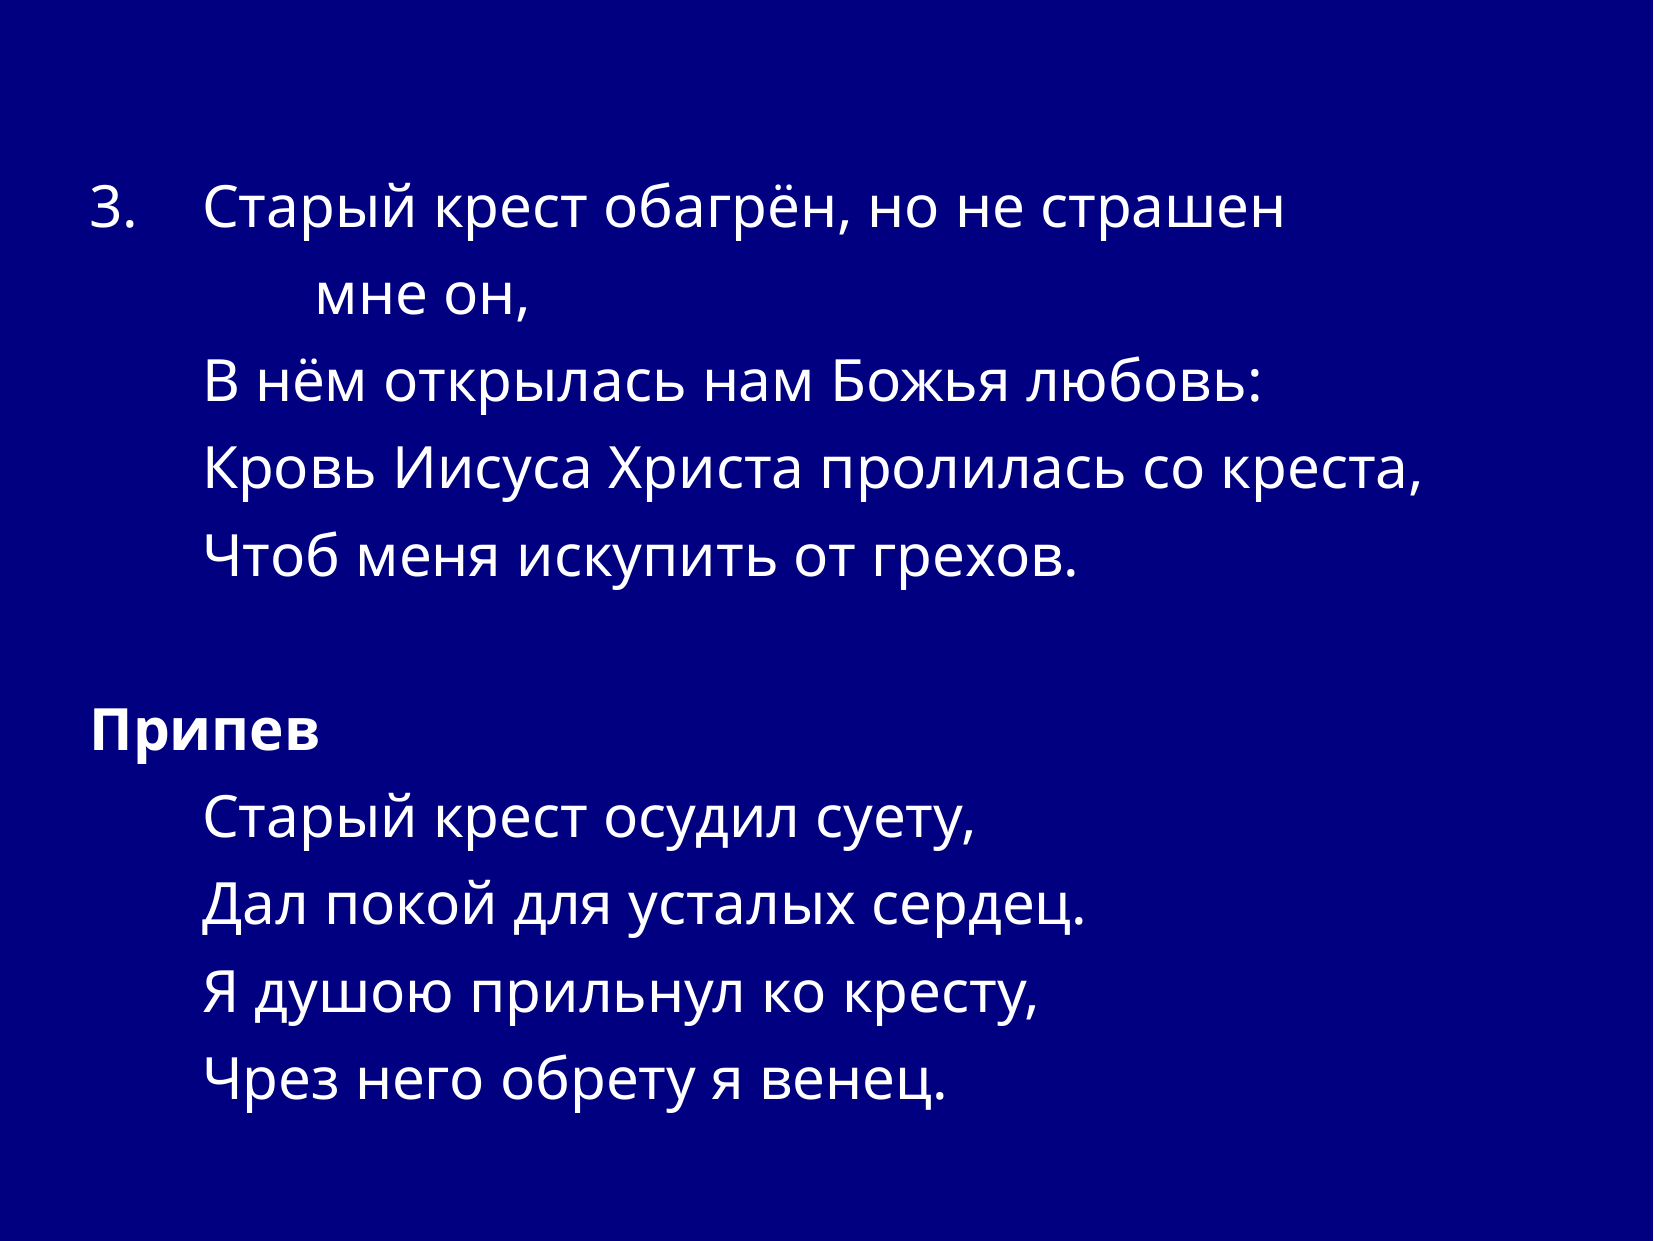

3.	Старый крест обагрён, но не страшен
		мне он,
	В нём открылась нам Божья любовь:
	Кровь Иисуса Христа пролилась со креста,
	Чтоб меня искупить от грехов.
Припев
	Старый крест осудил суету,
	Дал покой для усталых сердец.
	Я душою прильнул ко кресту,
	Чрез него обрету я венец.